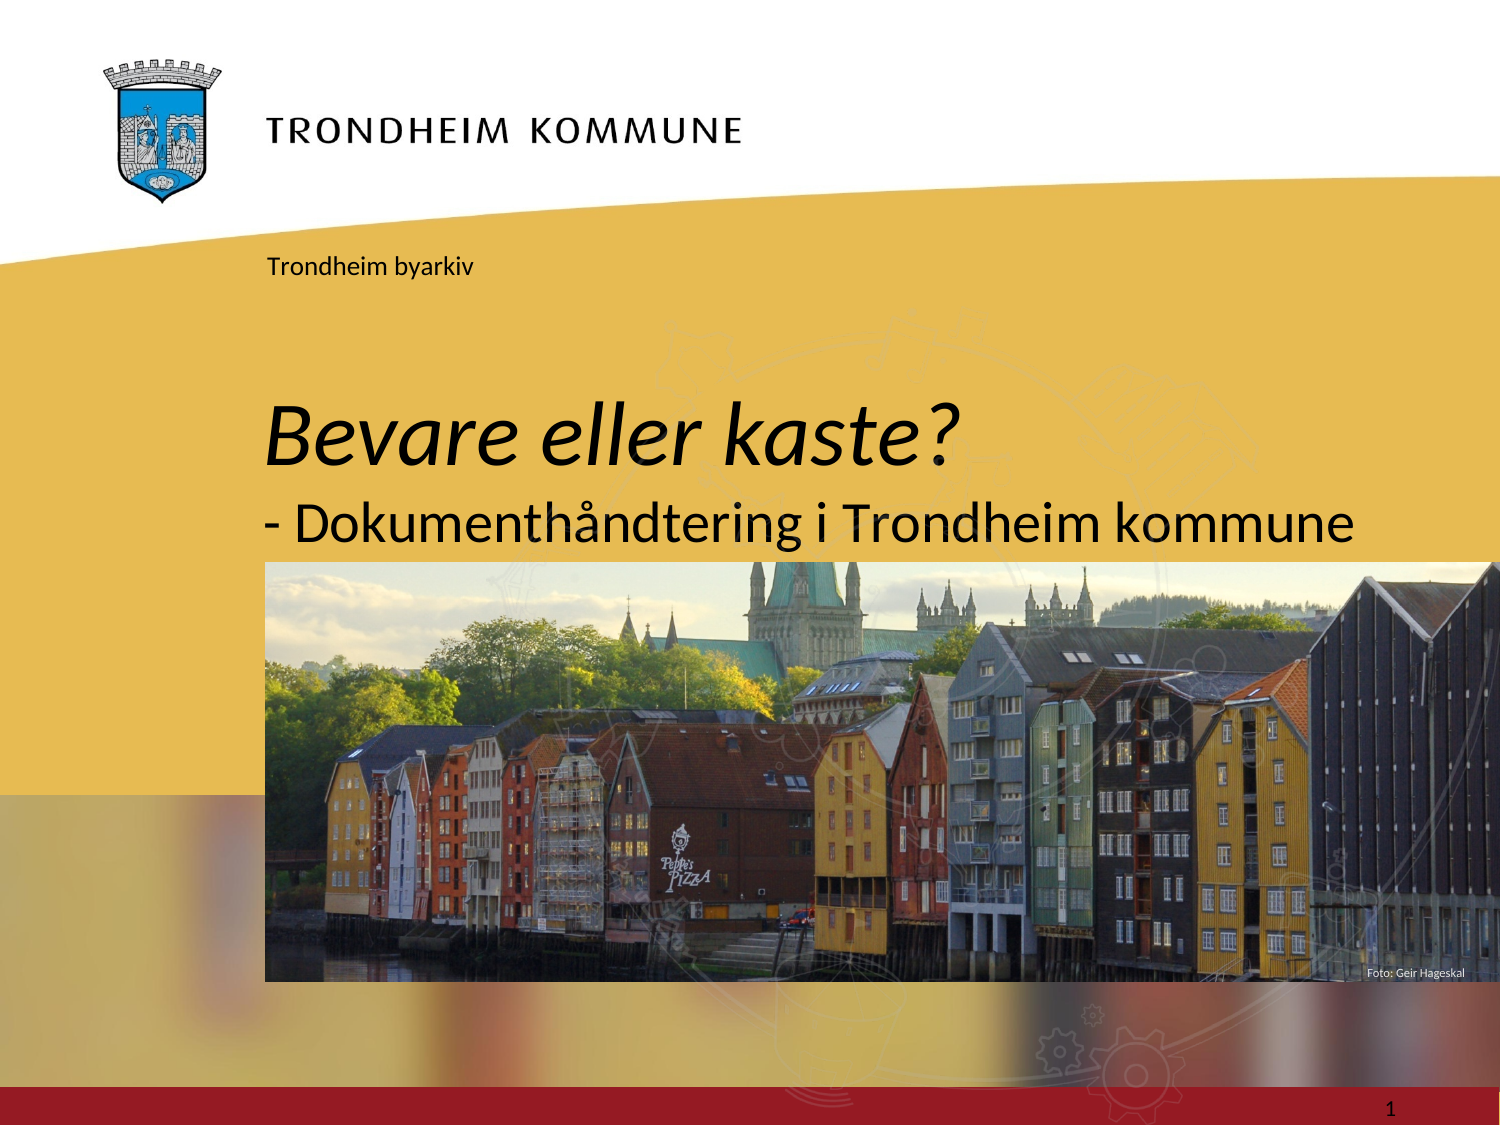

Trondheim byarkiv
# Bevare eller kaste? - Dokumenthåndtering i Trondheim kommune